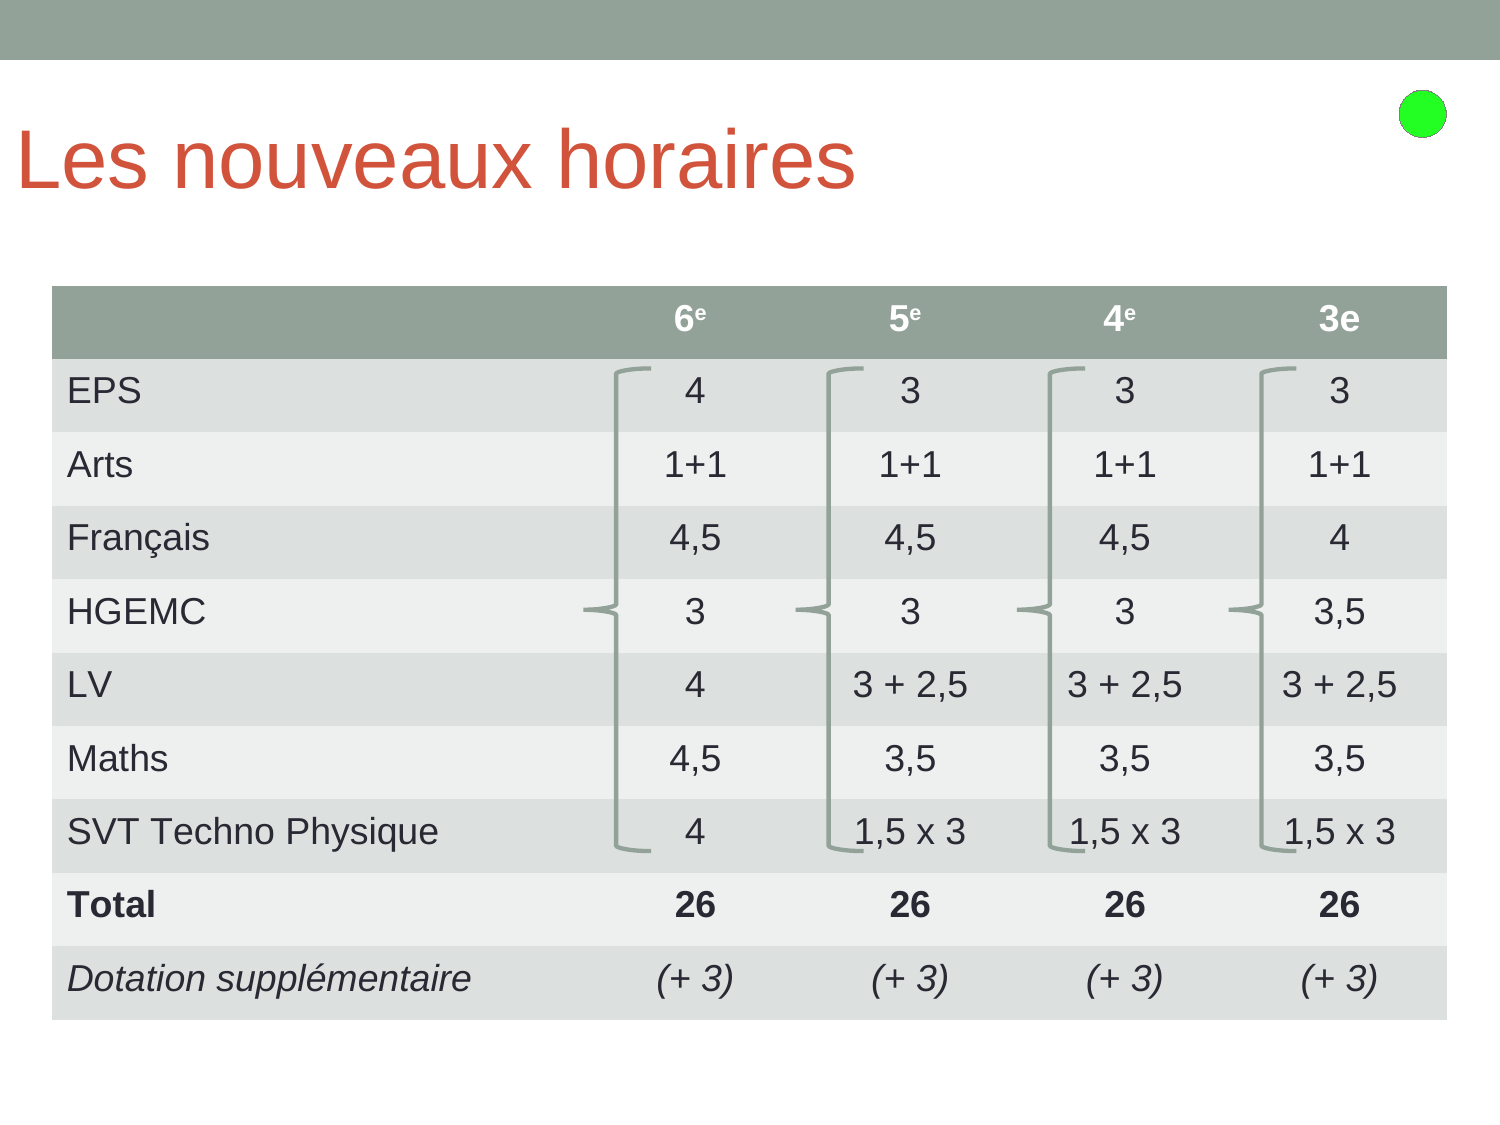

# Les nouveaux horaires
| | 6e | 5e | 4e | 3e |
| --- | --- | --- | --- | --- |
| EPS | 4 | 3 | 3 | 3 |
| Arts | 1+1 | 1+1 | 1+1 | 1+1 |
| Français | 4,5 | 4,5 | 4,5 | 4 |
| HGEMC | 3 | 3 | 3 | 3,5 |
| LV | 4 | 3 + 2,5 | 3 + 2,5 | 3 + 2,5 |
| Maths | 4,5 | 3,5 | 3,5 | 3,5 |
| SVT Techno Physique | 4 | 1,5 x 3 | 1,5 x 3 | 1,5 x 3 |
| Total | 26 | 26 | 26 | 26 |
| Dotation supplémentaire | (+ 3) | (+ 3) | (+ 3) | (+ 3) |